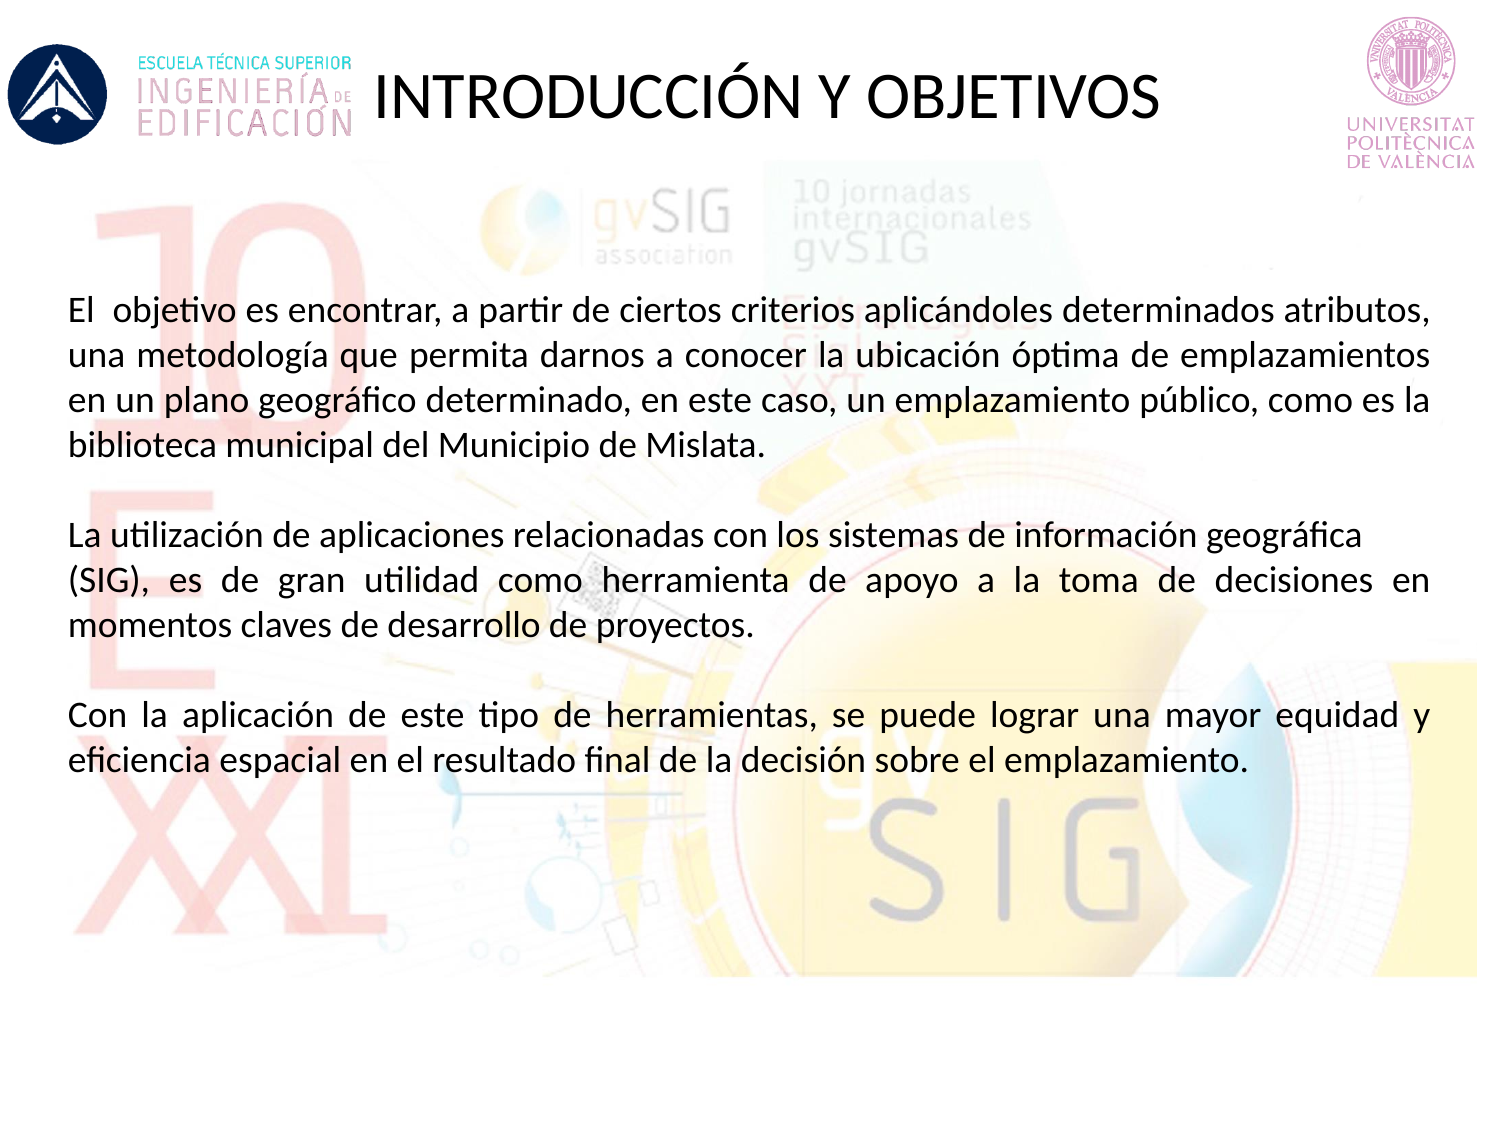

INTRODUCCIÓN Y OBJETIVOS
#
El objetivo es encontrar, a partir de ciertos criterios aplicándoles determinados atributos, una metodología que permita darnos a conocer la ubicación óptima de emplazamientos en un plano geográfico determinado, en este caso, un emplazamiento público, como es la biblioteca municipal del Municipio de Mislata.
La utilización de aplicaciones relacionadas con los sistemas de información geográfica
(SIG), es de gran utilidad como herramienta de apoyo a la toma de decisiones en momentos claves de desarrollo de proyectos.
Con la aplicación de este tipo de herramientas, se puede lograr una mayor equidad y eficiencia espacial en el resultado final de la decisión sobre el emplazamiento.